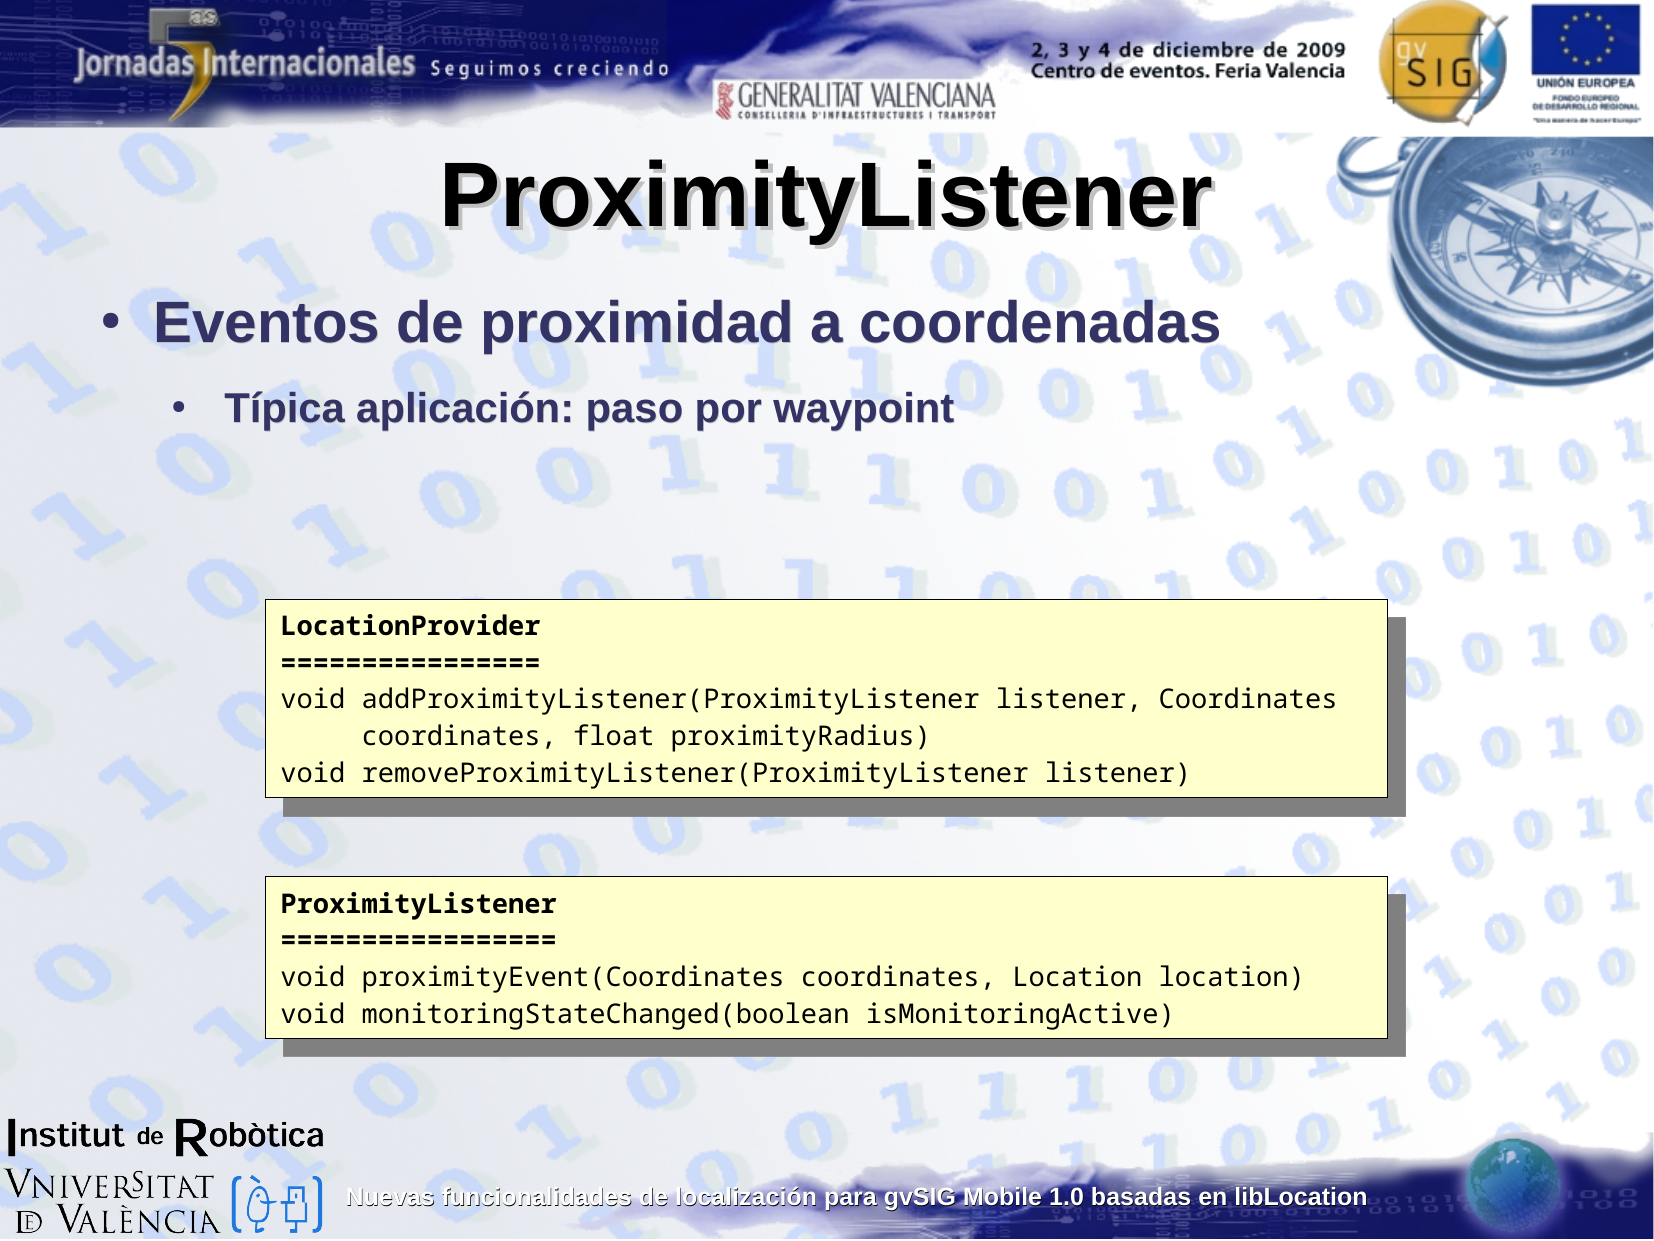

# ProximityListener
Eventos de proximidad a coordenadas
Típica aplicación: paso por waypoint
LocationProvider
================
void addProximityListener(ProximityListener listener, Coordinates
 coordinates, float proximityRadius)
void removeProximityListener(ProximityListener listener)
ProximityListener
=================
void proximityEvent(Coordinates coordinates, Location location)
void monitoringStateChanged(boolean isMonitoringActive)